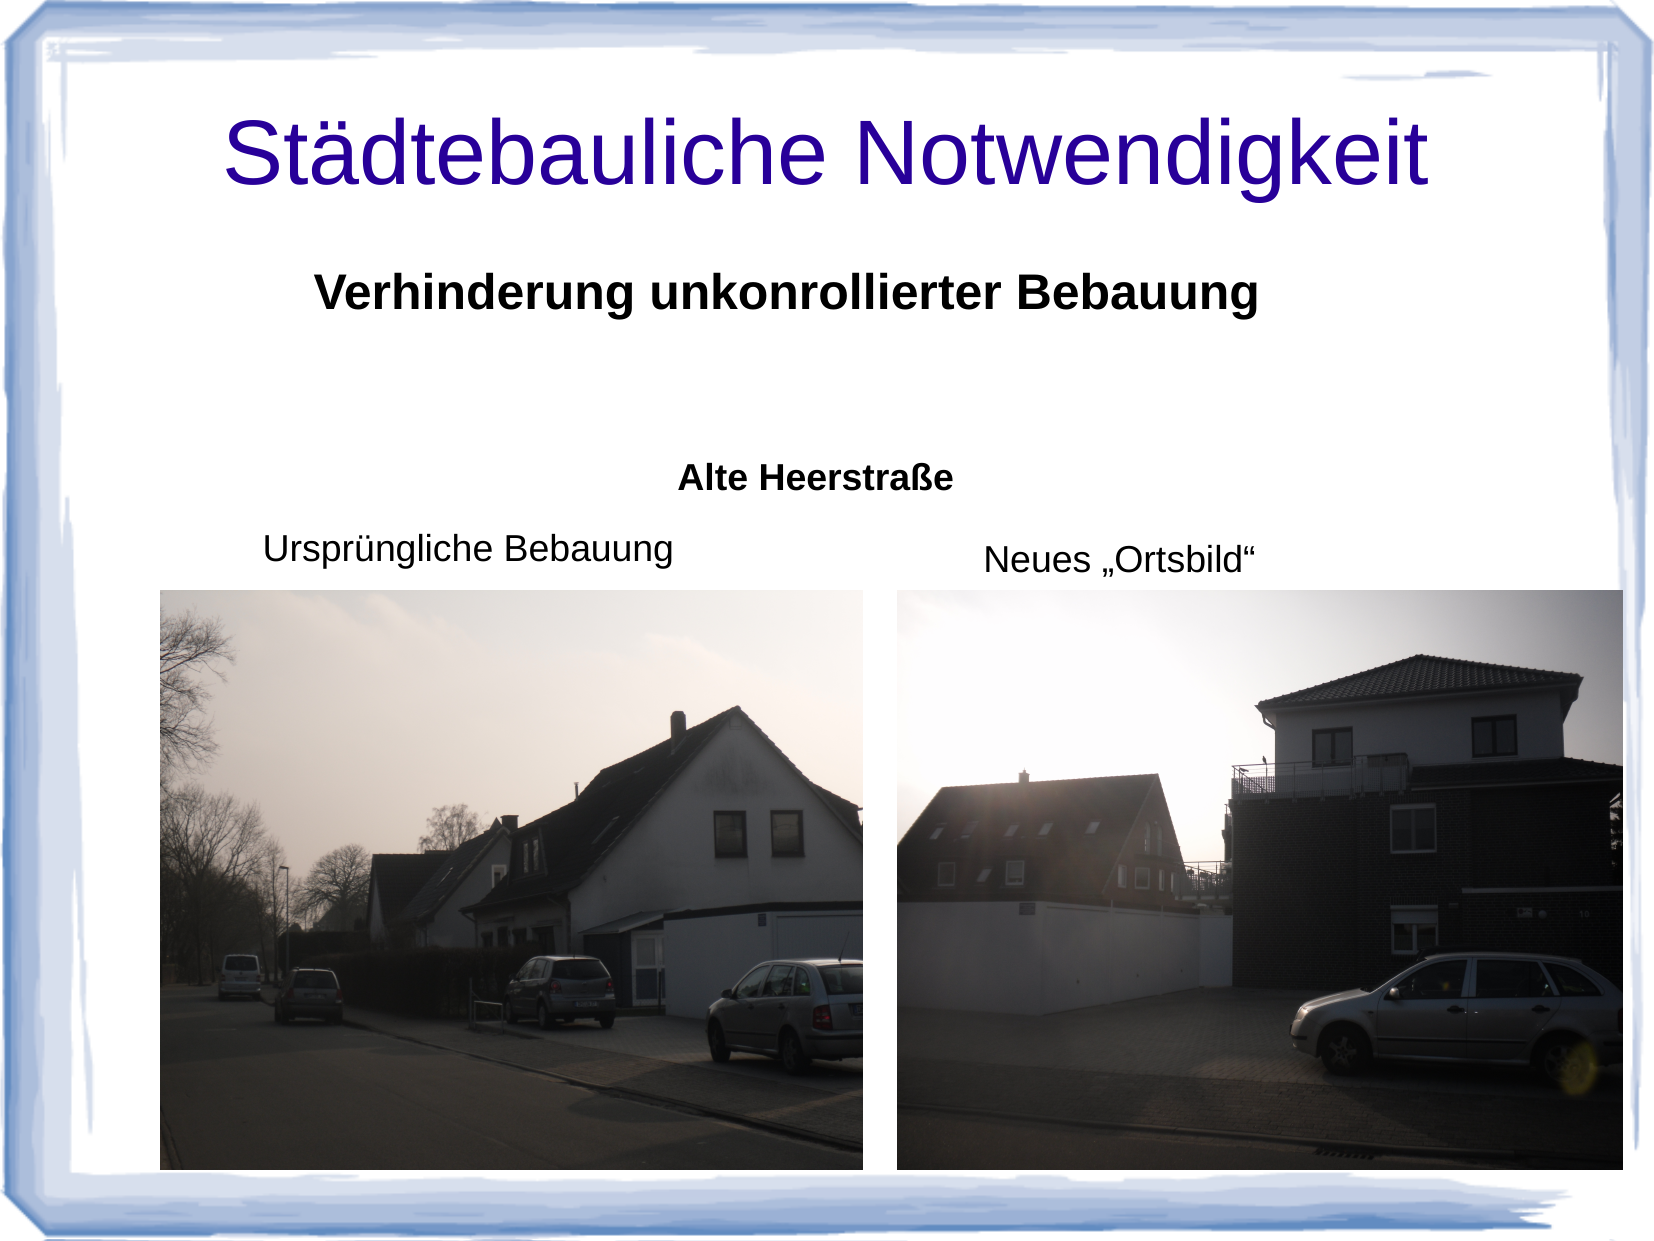

# Städtebauliche Notwendigkeit
 Verhinderung unkonrollierter Bebauung
 Alte Heerstraße
Ursprüngliche Bebauung
Neues „Ortsbild“